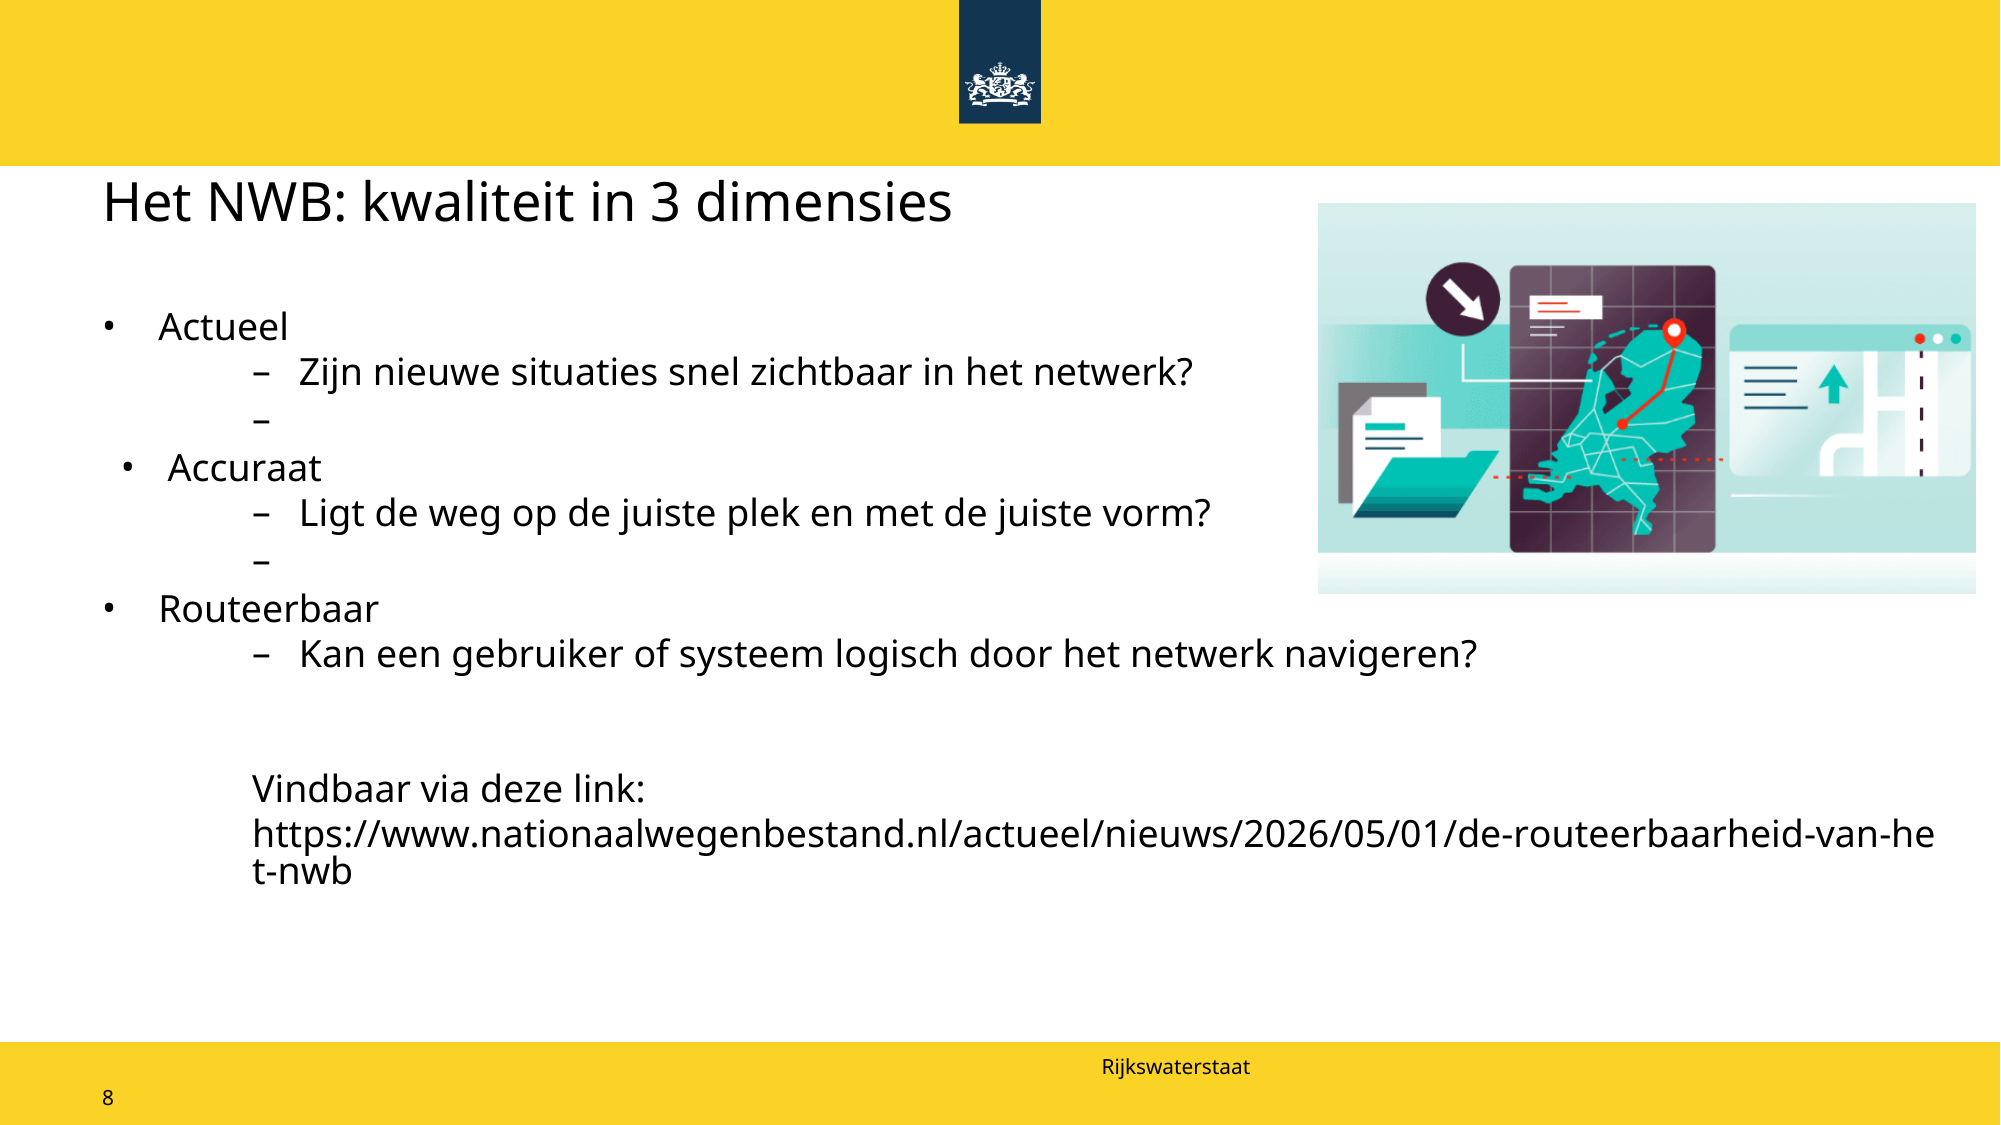

# Het NWB: kwaliteit in 3 dimensies
Actueel
Zijn nieuwe situaties snel zichtbaar in het netwerk?
Accuraat
Ligt de weg op de juiste plek en met de juiste vorm?
Routeerbaar
Kan een gebruiker of systeem logisch door het netwerk navigeren?
Vindbaar via deze link:
https://www.nationaalwegenbestand.nl/actueel/nieuws/2026/05/01/de-routeerbaarheid-van-het-nwb